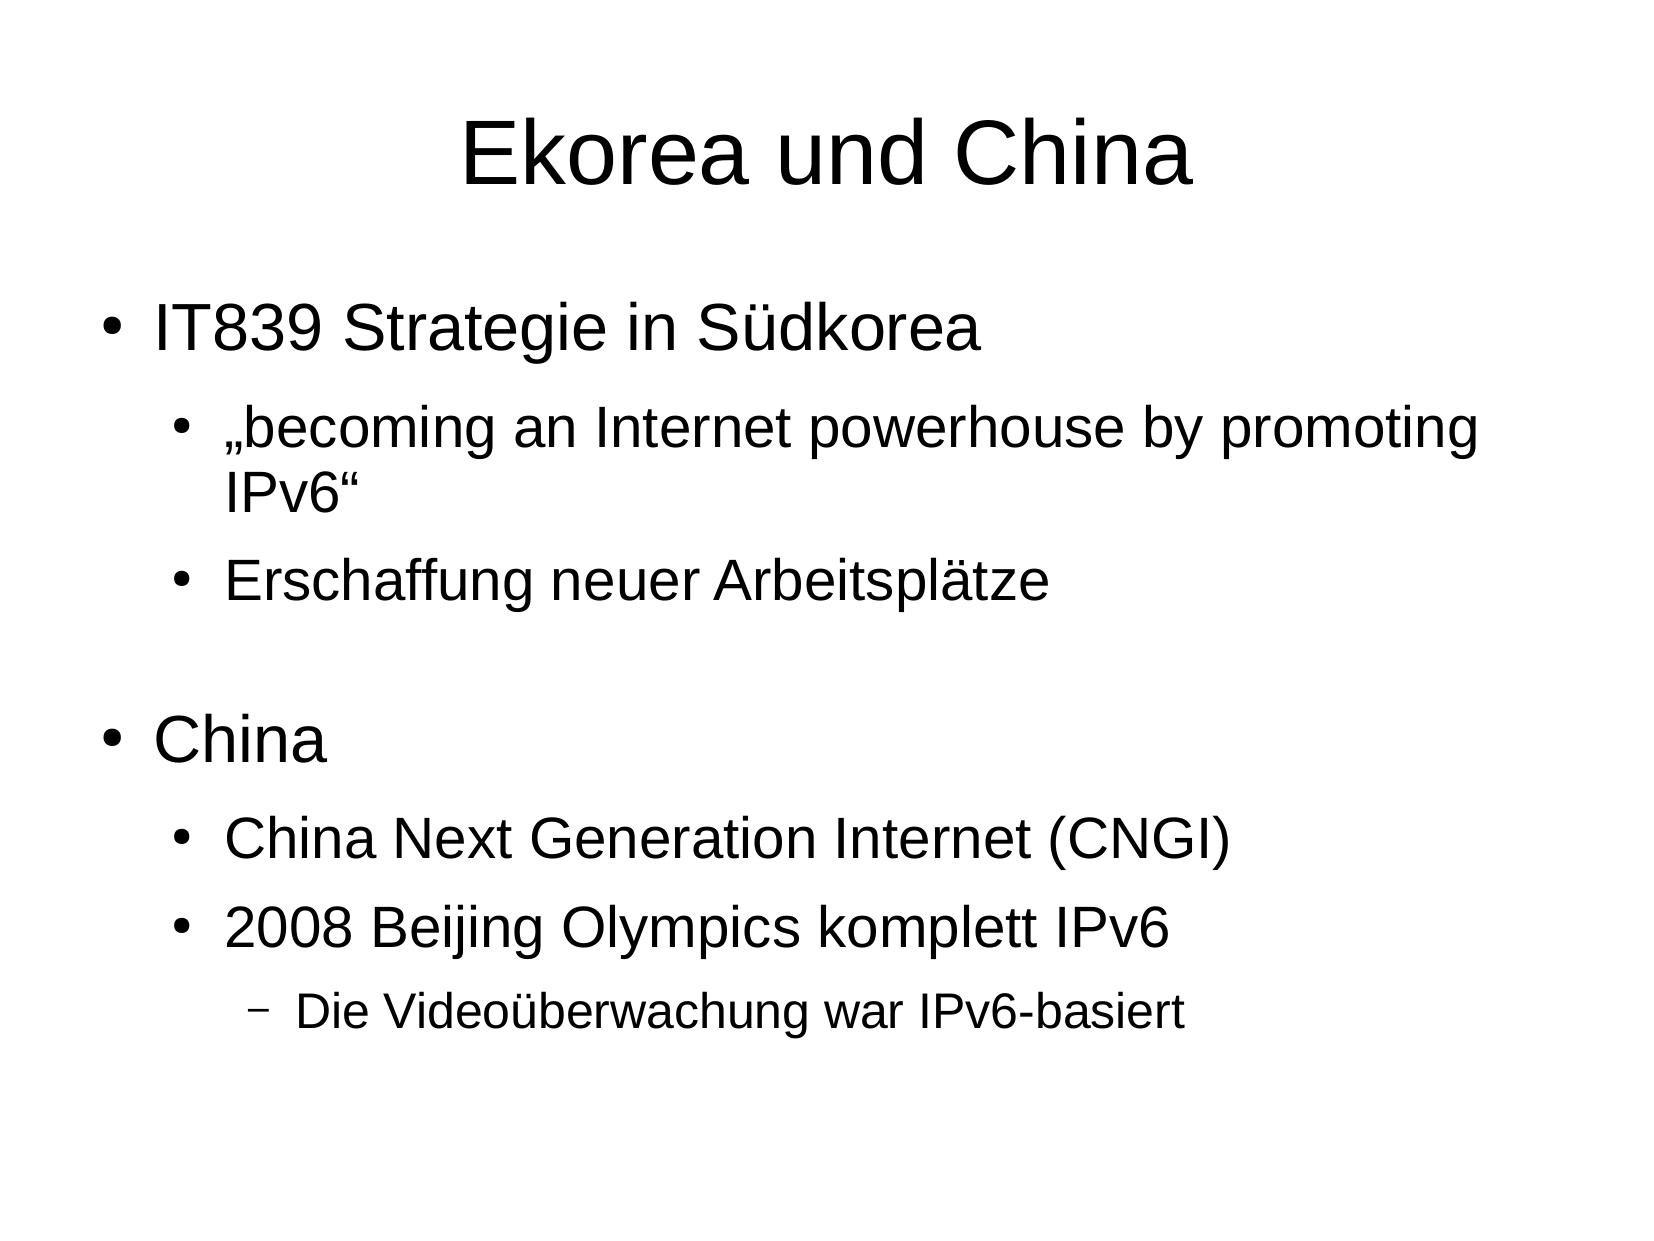

# Ekorea und China
IT839 Strategie in Südkorea
„becoming an Internet powerhouse by promoting IPv6“
Erschaffung neuer Arbeitsplätze
China
China Next Generation Internet (CNGI)
2008 Beijing Olympics komplett IPv6
Die Videoüberwachung war IPv6-basiert